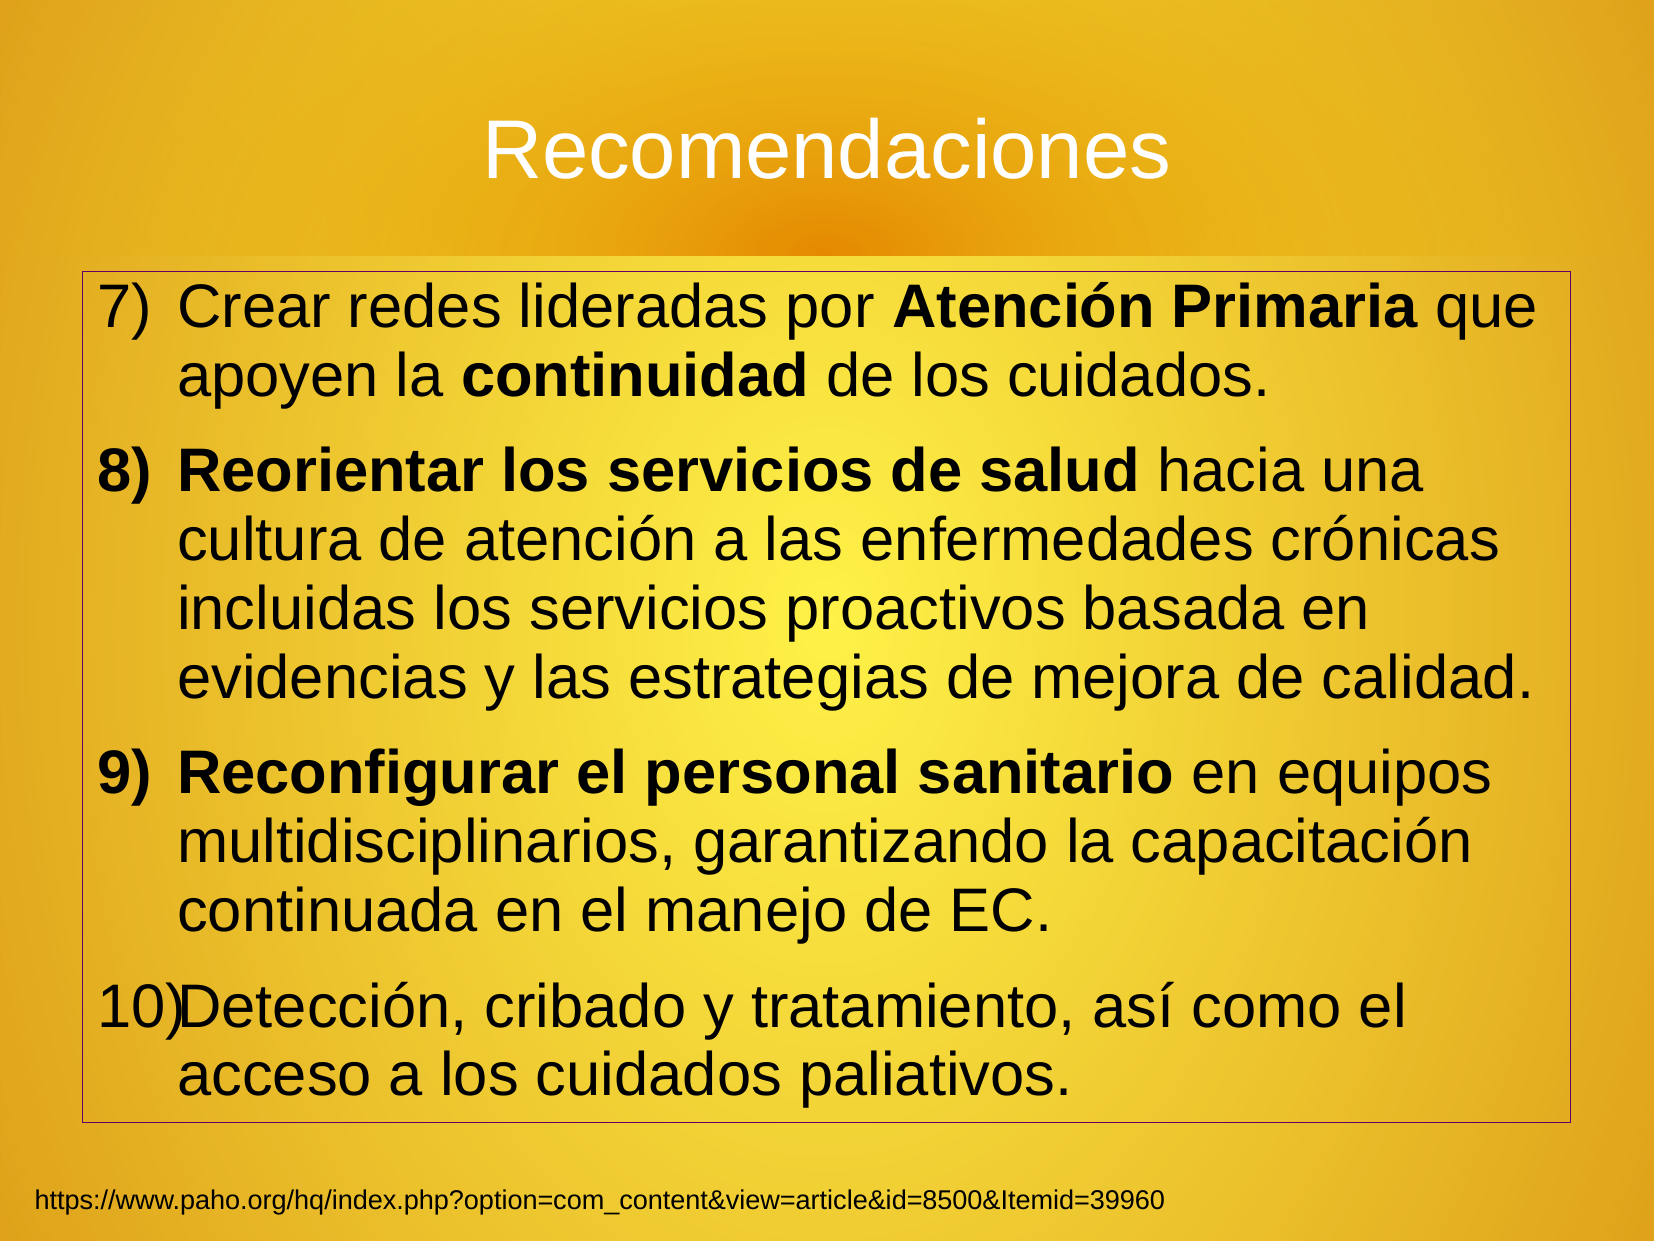

# Recomendaciones
Crear redes lideradas por Atención Primaria que apoyen la continuidad de los cuidados.
Reorientar los servicios de salud hacia una cultura de atención a las enfermedades crónicas incluidas los servicios proactivos basada en evidencias y las estrategias de mejora de calidad.
Reconfigurar el personal sanitario en equipos multidisciplinarios, garantizando la capacitación continuada en el manejo de EC.
Detección, cribado y tratamiento, así como el acceso a los cuidados paliativos.
https://www.paho.org/hq/index.php?option=com_content&view=article&id=8500&Itemid=39960